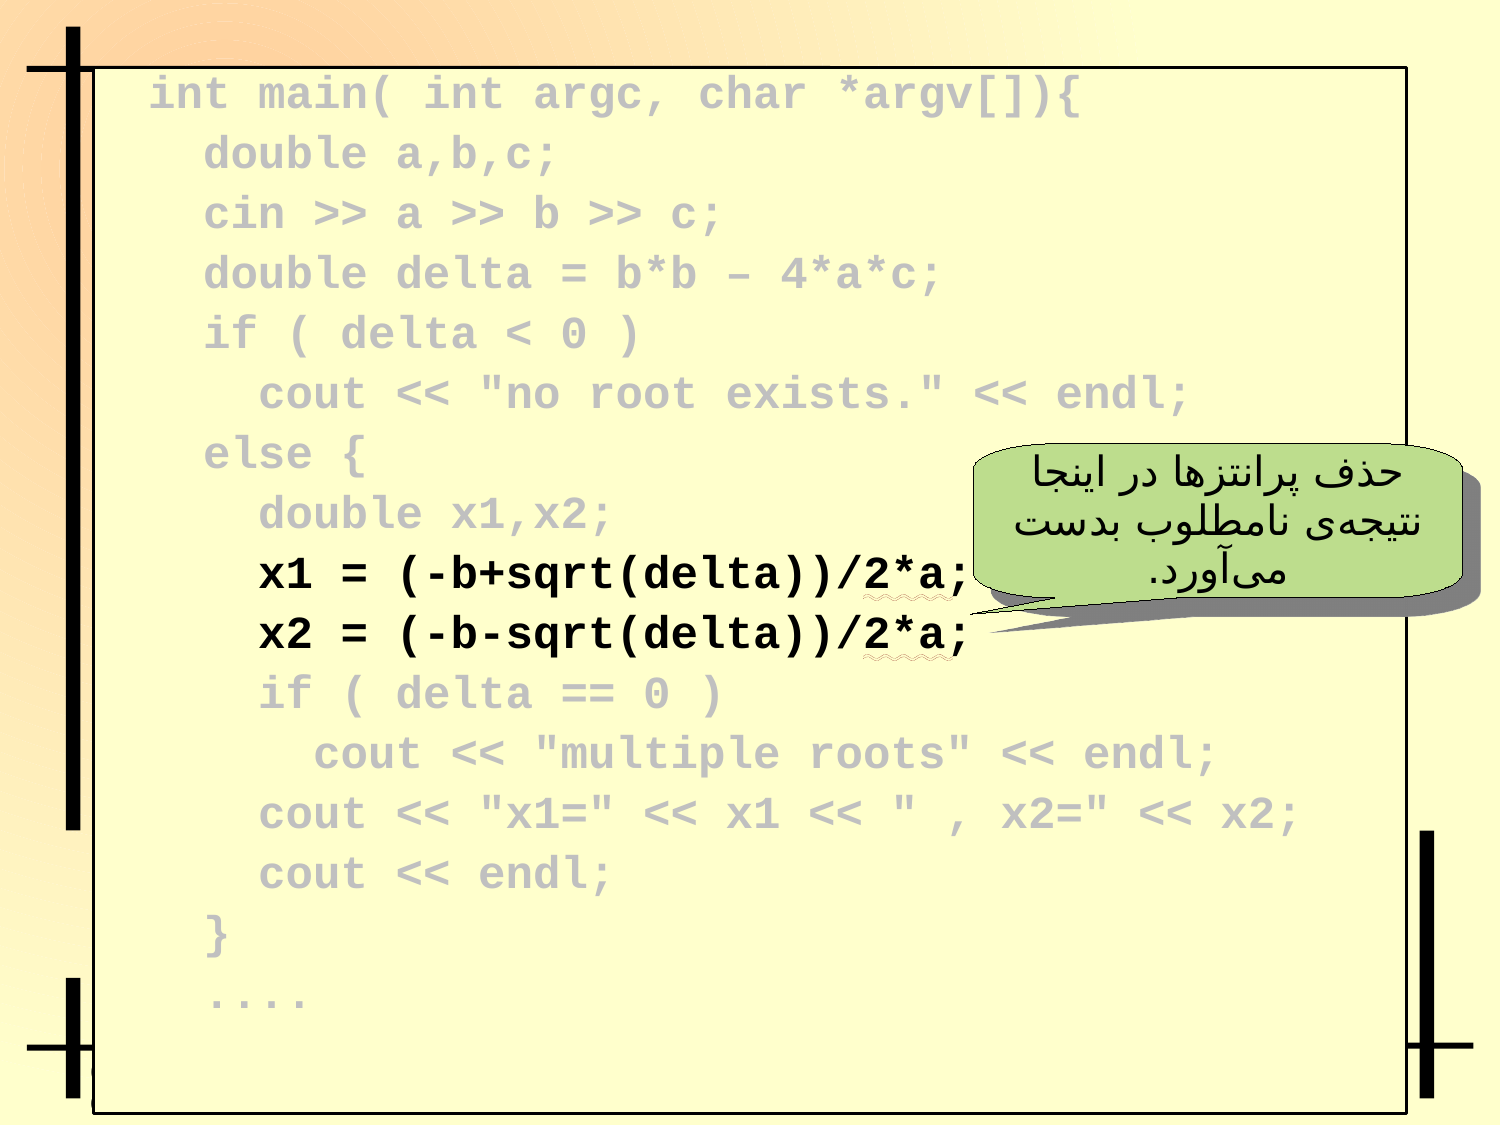

# int main( int argc, char *argv[]){
 double a,b,c;
 cin >> a >> b >> c;
 double delta = b*b – 4*a*c;
 if ( delta < 0 )
 cout << "no root exists." << endl;
 else {
 double x1,x2;
 x1 = (-b+sqrt(delta))/2*a;
 x2 = (-b-sqrt(delta))/2*a;
 if ( delta == 0 )
 cout << "multiple roots" << endl;
 cout << "x1=" << x1 << " , x2=" << x2;
 cout << endl;
 }
 ....
حذف پرانتزها در اینجا نتیجه‌ی نامطلوب بدست می‌آورد.
اصول کامپیوتر ۱ / مبانی کامپیوتر و برنامه‌سازی
19